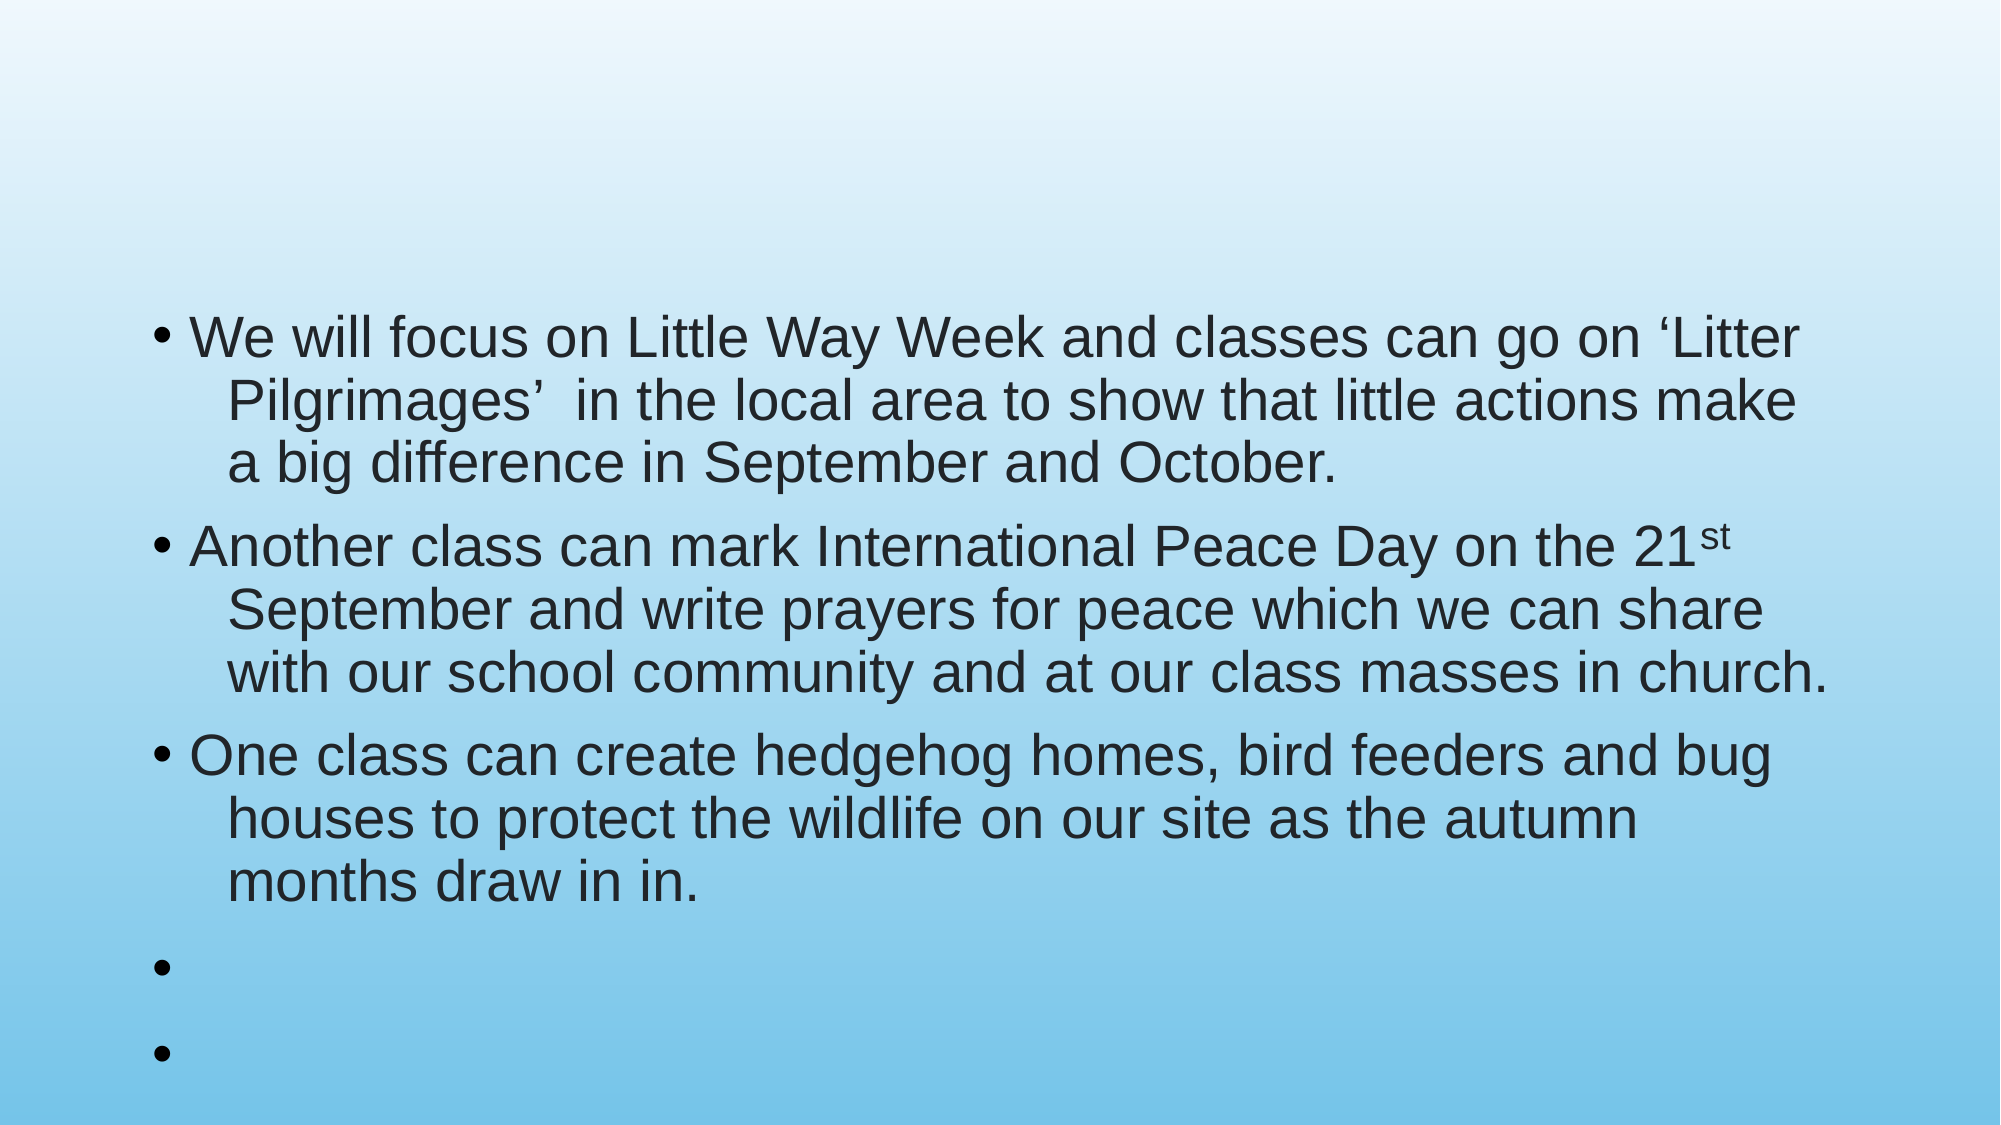

#
We will focus on Little Way Week and classes can go on ‘Litter Pilgrimages’ in the local area to show that little actions make a big difference in September and October.
Another class can mark International Peace Day on the 21st September and write prayers for peace which we can share with our school community and at our class masses in church.
One class can create hedgehog homes, bird feeders and bug houses to protect the wildlife on our site as the autumn months draw in in.